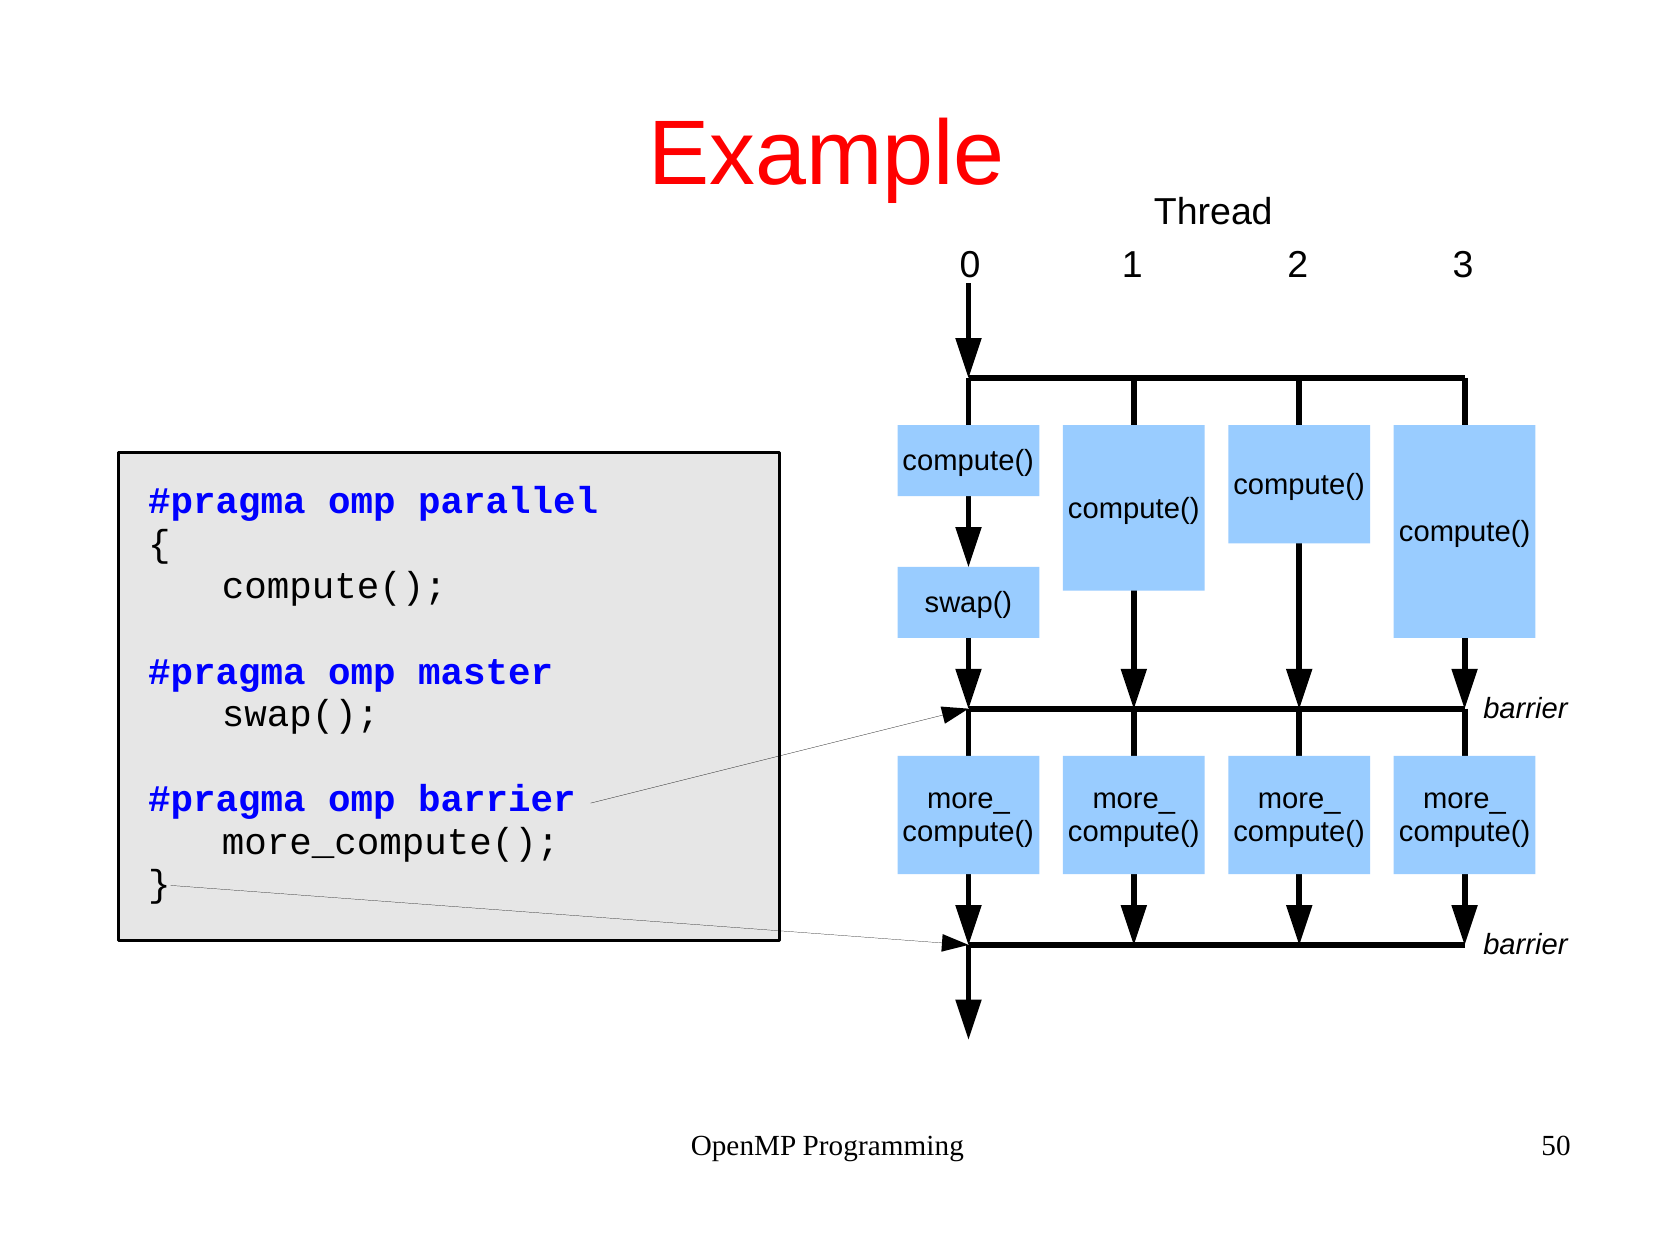

# Example
Thread
0
1
2
3
compute()
compute()
compute()
compute()
#pragma omp parallel
{
	compute();
#pragma omp master
	swap();
#pragma omp barrier
	more_compute();
}
swap()
barrier
more_
compute()
more_
compute()
more_
compute()
more_
compute()
barrier
OpenMP Programming
50